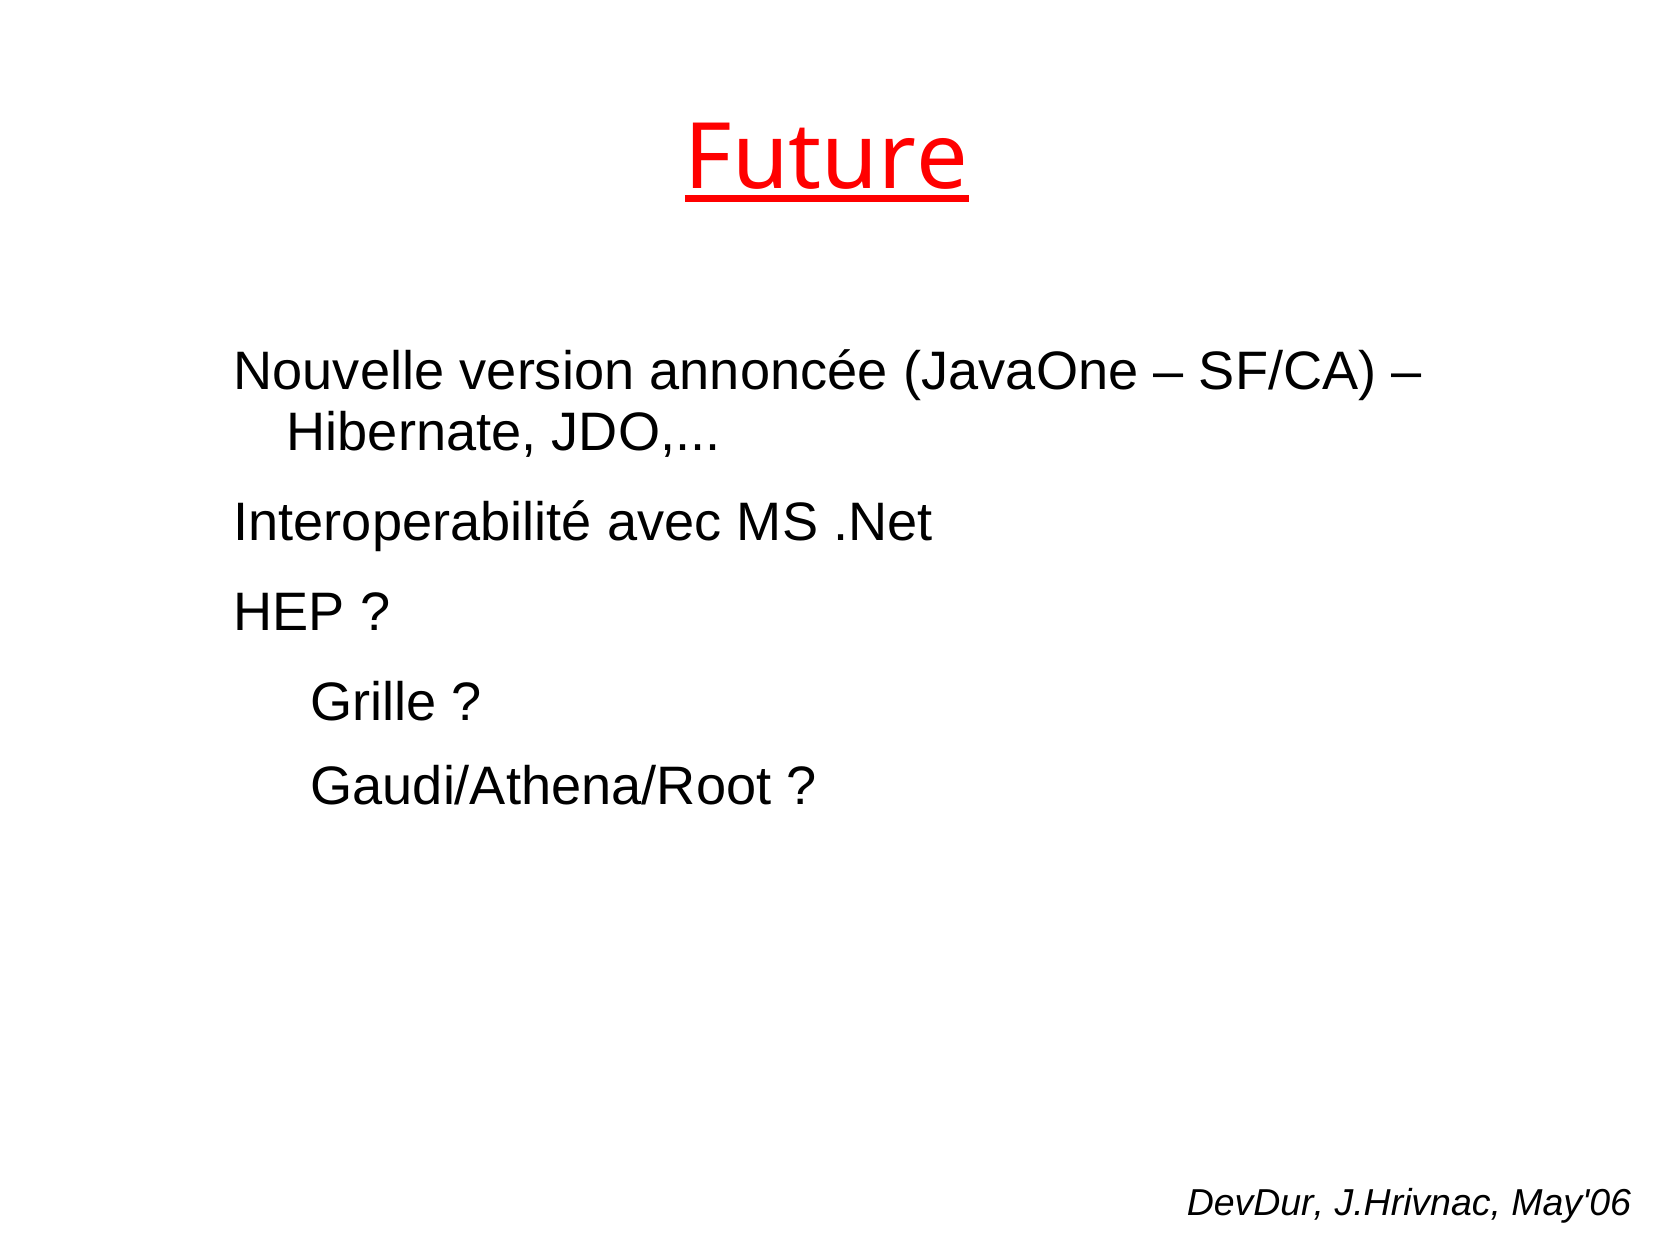

# Future
Nouvelle version annoncée (JavaOne – SF/CA) – Hibernate, JDO,...
Interoperabilité avec MS .Net
HEP ?
Grille ?
Gaudi/Athena/Root ?
DevDur, J.Hrivnac, May'06